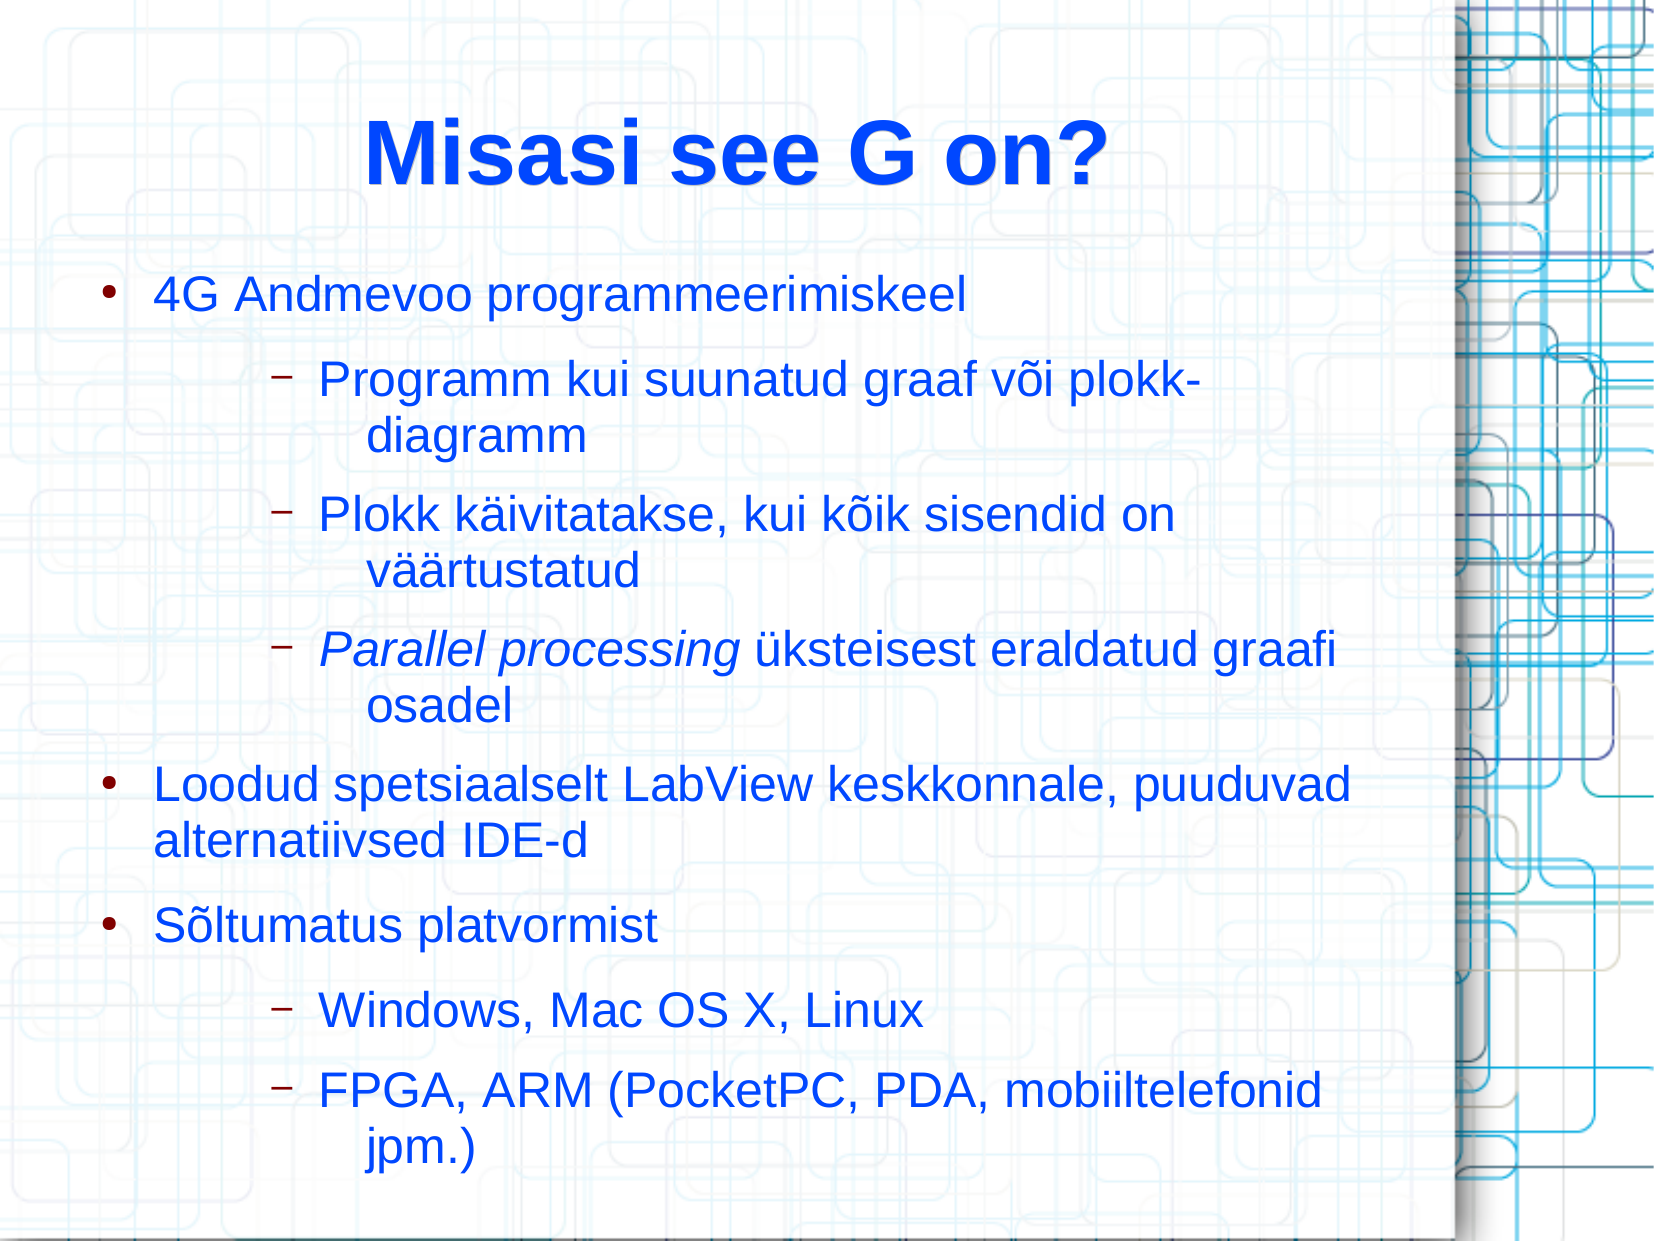

# Misasi see G on?
4G Andmevoo programmeerimiskeel
Programm kui suunatud graaf või plokk-diagramm
Plokk käivitatakse, kui kõik sisendid on väärtustatud
Parallel processing üksteisest eraldatud graafi osadel
Loodud spetsiaalselt LabView keskkonnale, puuduvad alternatiivsed IDE-d
Sõltumatus platvormist
Windows, Mac OS X, Linux
FPGA, ARM (PocketPC, PDA, mobiiltelefonid jpm.)